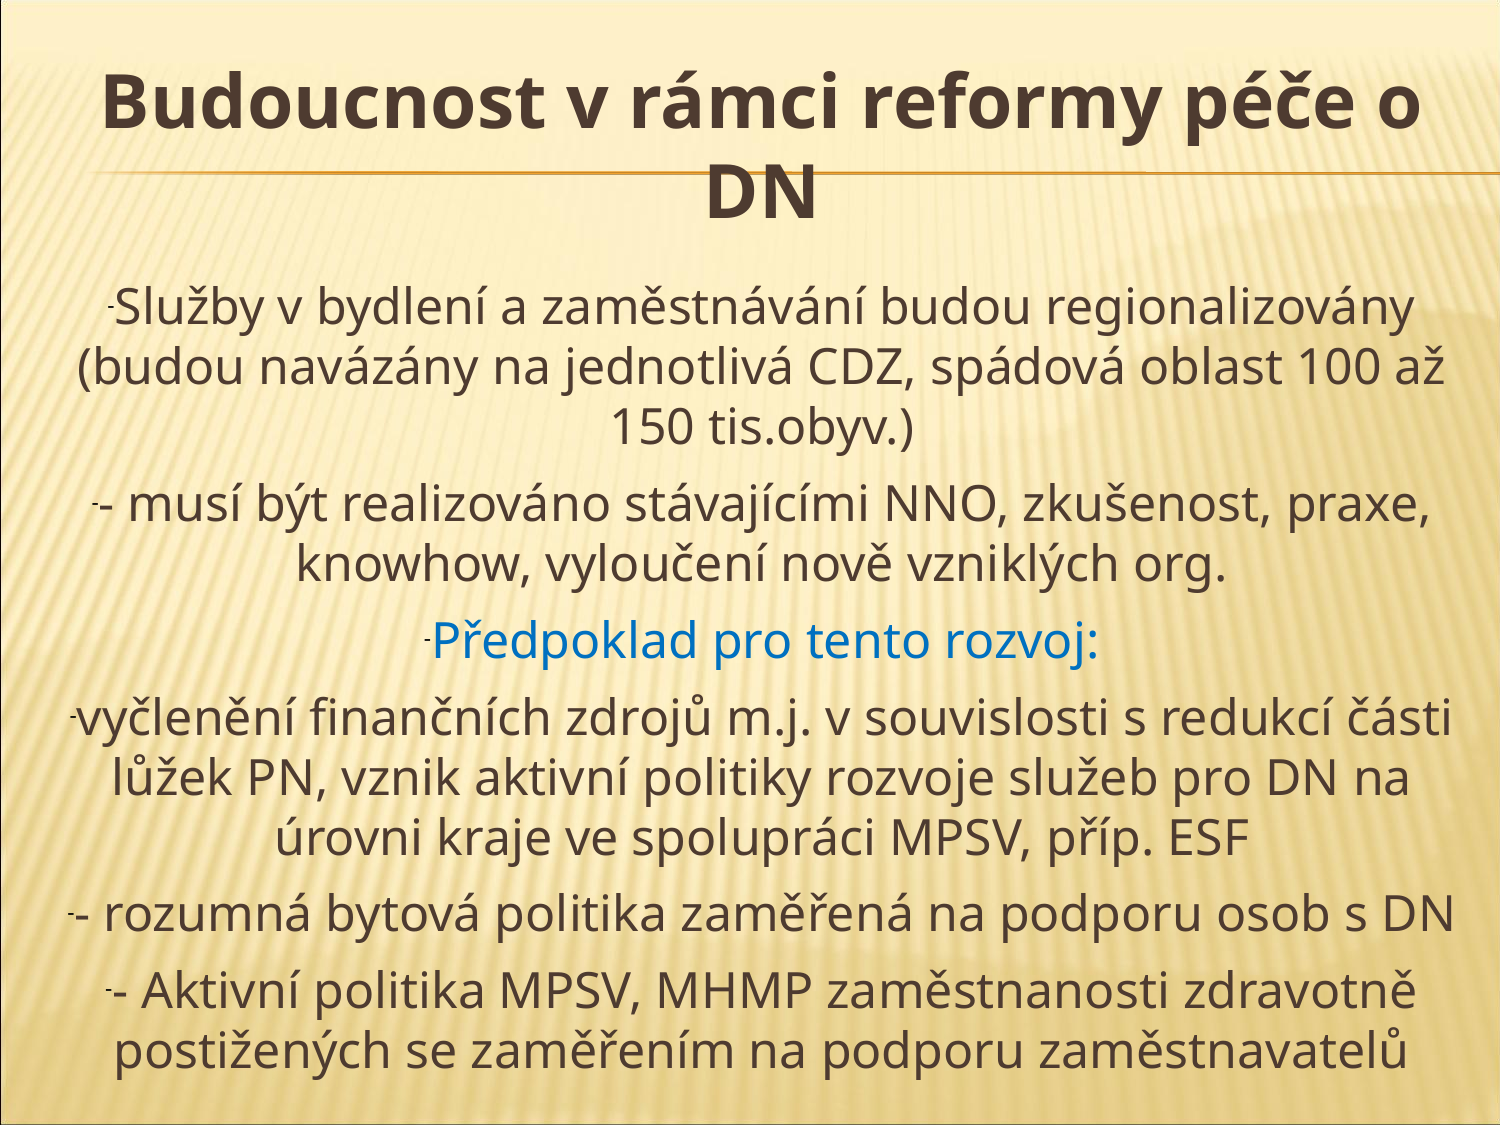

# Budoucnost v rámci reformy péče o DN
Služby v bydlení a zaměstnávání budou regionalizovány (budou navázány na jednotlivá CDZ, spádová oblast 100 až 150 tis.obyv.)
- musí být realizováno stávajícími NNO, zkušenost, praxe, knowhow, vyloučení nově vzniklých org.
Předpoklad pro tento rozvoj:
vyčlenění finančních zdrojů m.j. v souvislosti s redukcí části lůžek PN, vznik aktivní politiky rozvoje služeb pro DN na úrovni kraje ve spolupráci MPSV, příp. ESF
- rozumná bytová politika zaměřená na podporu osob s DN
- Aktivní politika MPSV, MHMP zaměstnanosti zdravotně postižených se zaměřením na podporu zaměstnavatelů